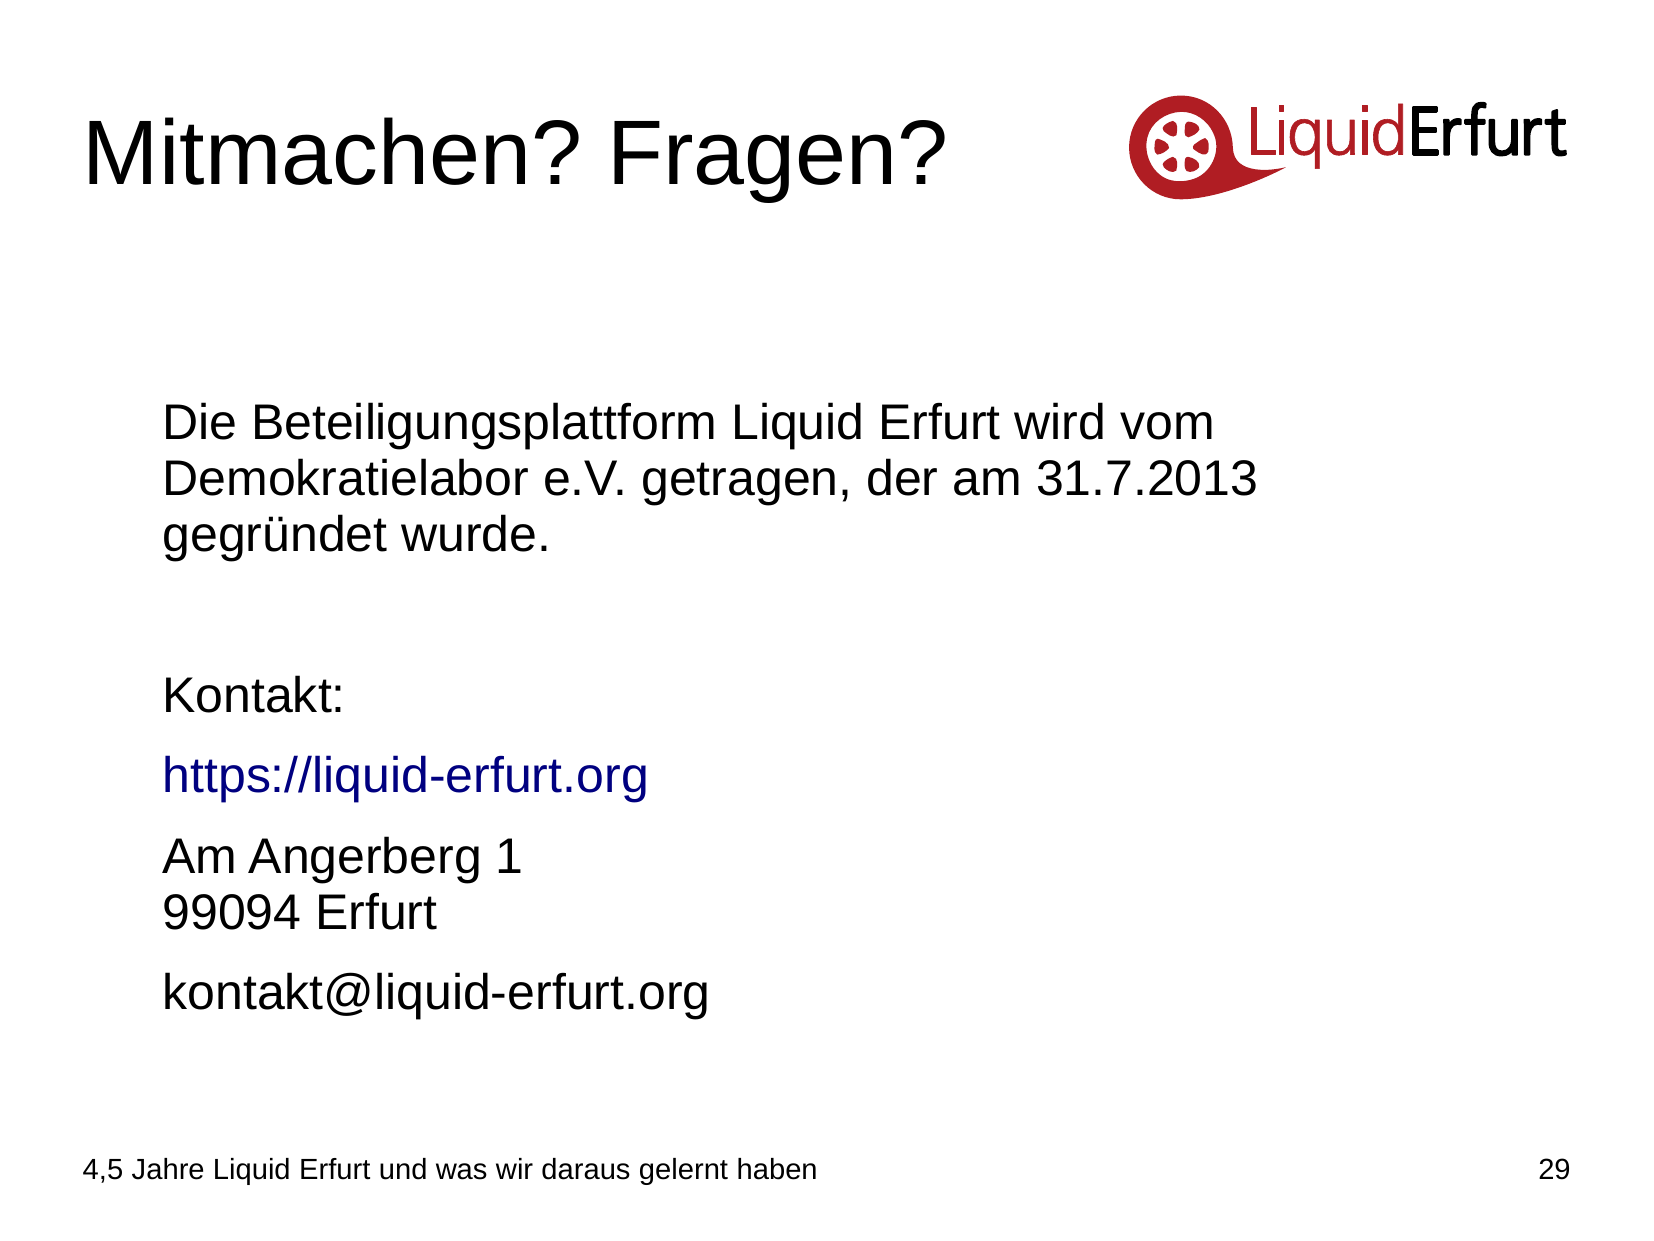

# Mitmachen? Fragen?
Die Beteiligungsplattform Liquid Erfurt wird vom Demokratielabor e.V. getragen, der am 31.7.2013 gegründet wurde.
Kontakt:
https://liquid-erfurt.org
Am Angerberg 1
99094 Erfurt
kontakt@liquid-erfurt.org
4,5 Jahre Liquid Erfurt und was wir daraus gelernt haben
29